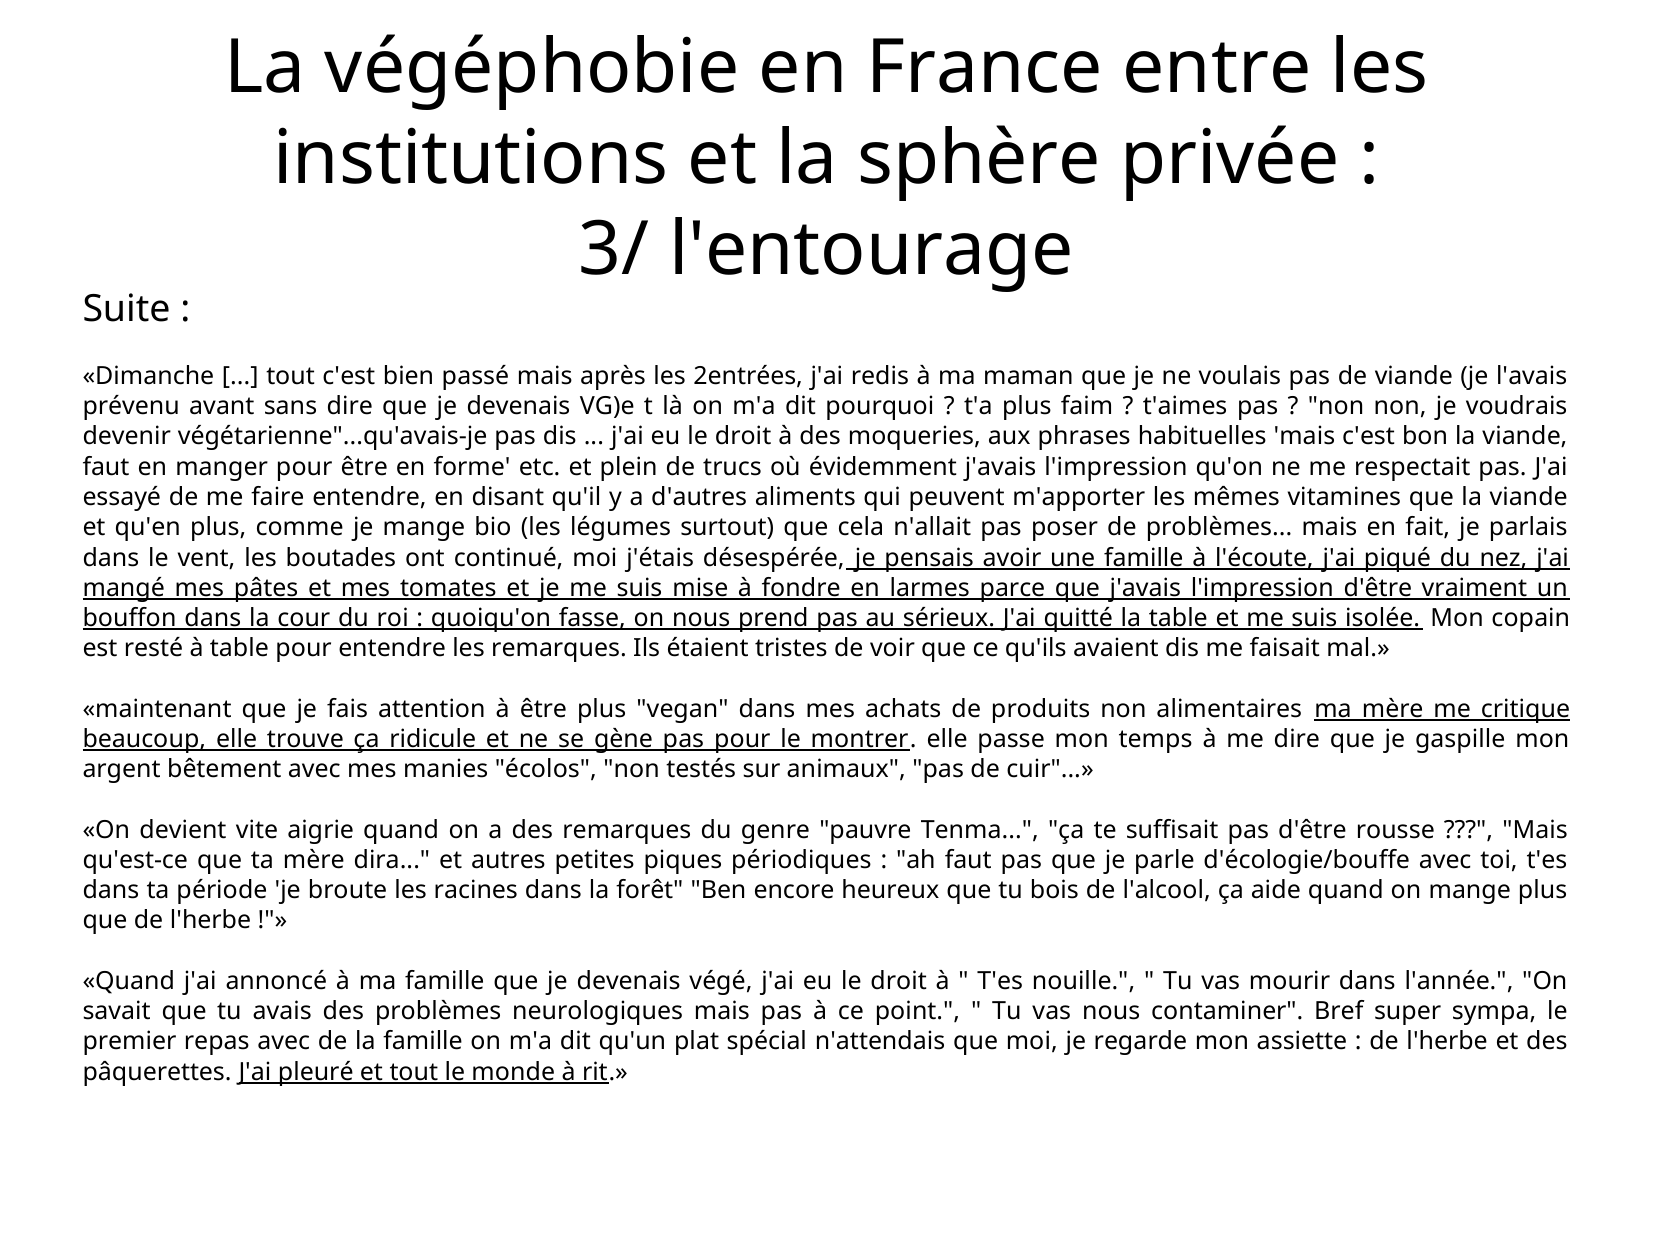

# La végéphobie en France entre les institutions et la sphère privée : 3/ l'entourage
Suite :
«Dimanche [...] tout c'est bien passé mais après les 2entrées, j'ai redis à ma maman que je ne voulais pas de viande (je l'avais prévenu avant sans dire que je devenais VG)e t là on m'a dit pourquoi ? t'a plus faim ? t'aimes pas ? "non non, je voudrais devenir végétarienne"...qu'avais-je pas dis ... j'ai eu le droit à des moqueries, aux phrases habituelles 'mais c'est bon la viande, faut en manger pour être en forme' etc. et plein de trucs où évidemment j'avais l'impression qu'on ne me respectait pas. J'ai essayé de me faire entendre, en disant qu'il y a d'autres aliments qui peuvent m'apporter les mêmes vitamines que la viande et qu'en plus, comme je mange bio (les légumes surtout) que cela n'allait pas poser de problèmes... mais en fait, je parlais dans le vent, les boutades ont continué, moi j'étais désespérée, je pensais avoir une famille à l'écoute, j'ai piqué du nez, j'ai mangé mes pâtes et mes tomates et je me suis mise à fondre en larmes parce que j'avais l'impression d'être vraiment un bouffon dans la cour du roi : quoiqu'on fasse, on nous prend pas au sérieux. J'ai quitté la table et me suis isolée. Mon copain est resté à table pour entendre les remarques. Ils étaient tristes de voir que ce qu'ils avaient dis me faisait mal.»
«maintenant que je fais attention à être plus "vegan" dans mes achats de produits non alimentaires ma mère me critique beaucoup, elle trouve ça ridicule et ne se gène pas pour le montrer. elle passe mon temps à me dire que je gaspille mon argent bêtement avec mes manies "écolos", "non testés sur animaux", "pas de cuir"...»
«On devient vite aigrie quand on a des remarques du genre "pauvre Tenma...", "ça te suffisait pas d'être rousse ???", "Mais qu'est-ce que ta mère dira..." et autres petites piques périodiques : "ah faut pas que je parle d'écologie/bouffe avec toi, t'es dans ta période 'je broute les racines dans la forêt" "Ben encore heureux que tu bois de l'alcool, ça aide quand on mange plus que de l'herbe !"»
«Quand j'ai annoncé à ma famille que je devenais végé, j'ai eu le droit à " T'es nouille.", " Tu vas mourir dans l'année.", "On savait que tu avais des problèmes neurologiques mais pas à ce point.", " Tu vas nous contaminer". Bref super sympa, le premier repas avec de la famille on m'a dit qu'un plat spécial n'attendais que moi, je regarde mon assiette : de l'herbe et des pâquerettes. J'ai pleuré et tout le monde à rit.»